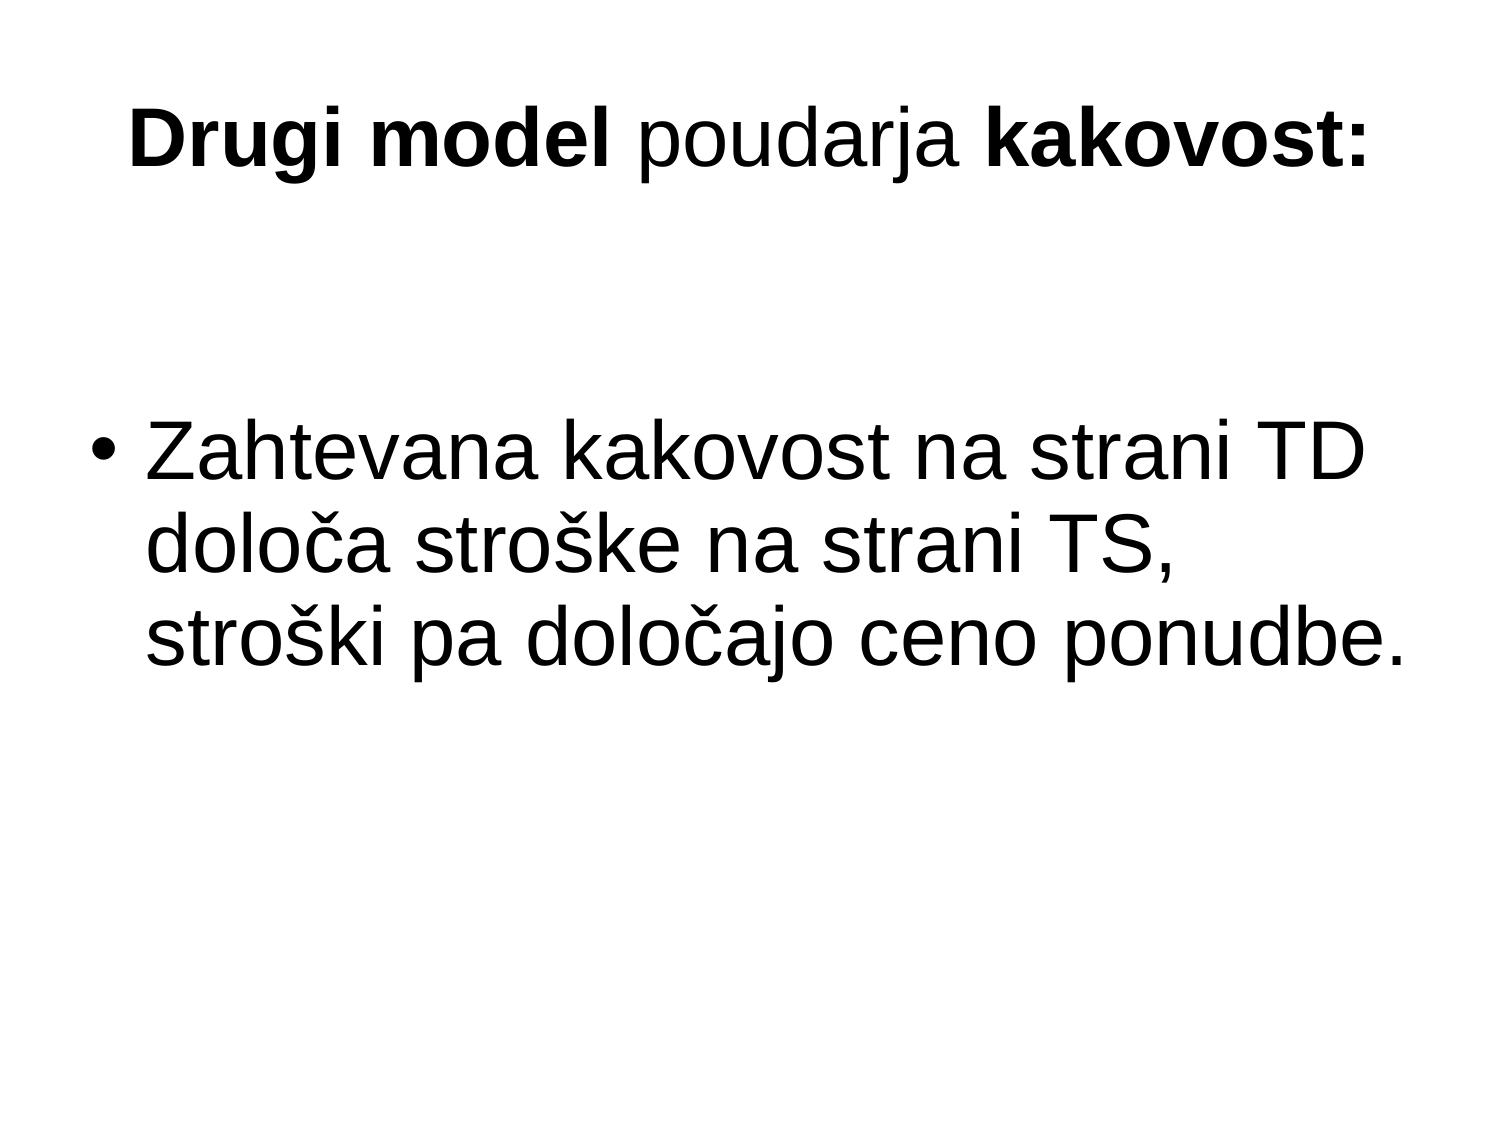

# Drugi model poudarja kakovost:
Zahtevana kakovost na strani TD določa stroške na strani TS, stroški pa določajo ceno ponudbe.